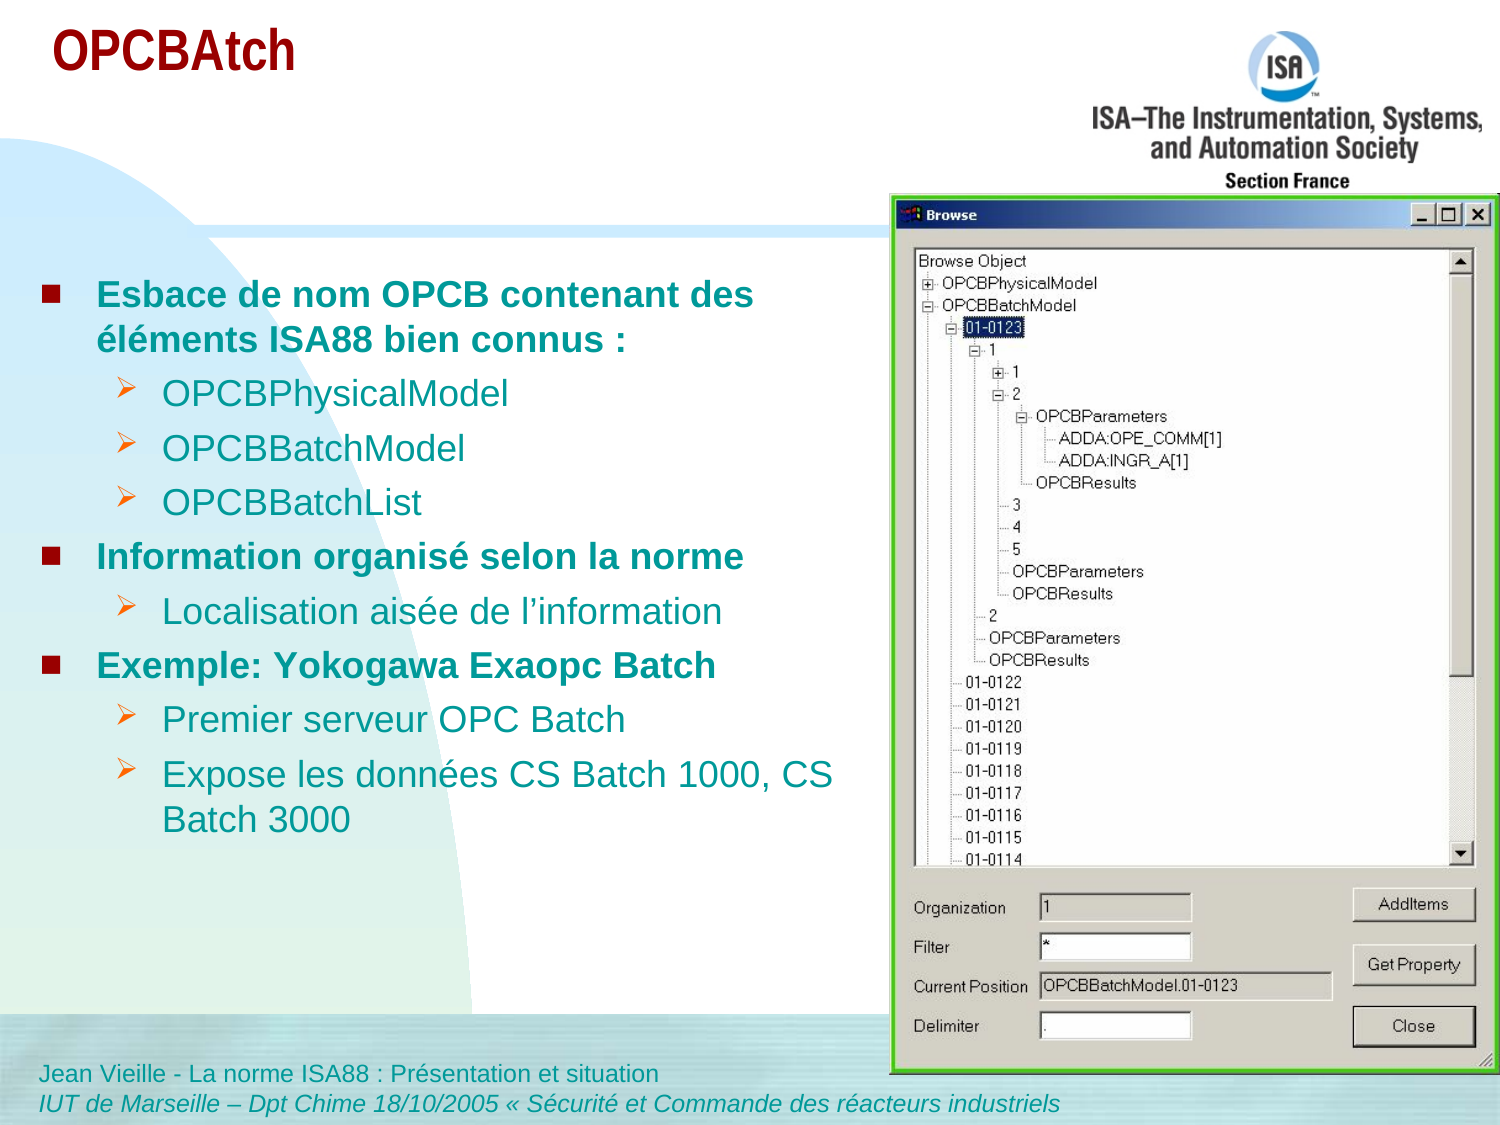

# OPCBAtch
Esbace de nom OPCB contenant des éléments ISA88 bien connus :
OPCBPhysicalModel
OPCBBatchModel
OPCBBatchList
Information organisé selon la norme
Localisation aisée de l’information
Exemple: Yokogawa Exaopc Batch
Premier serveur OPC Batch
Expose les données CS Batch 1000, CS Batch 3000